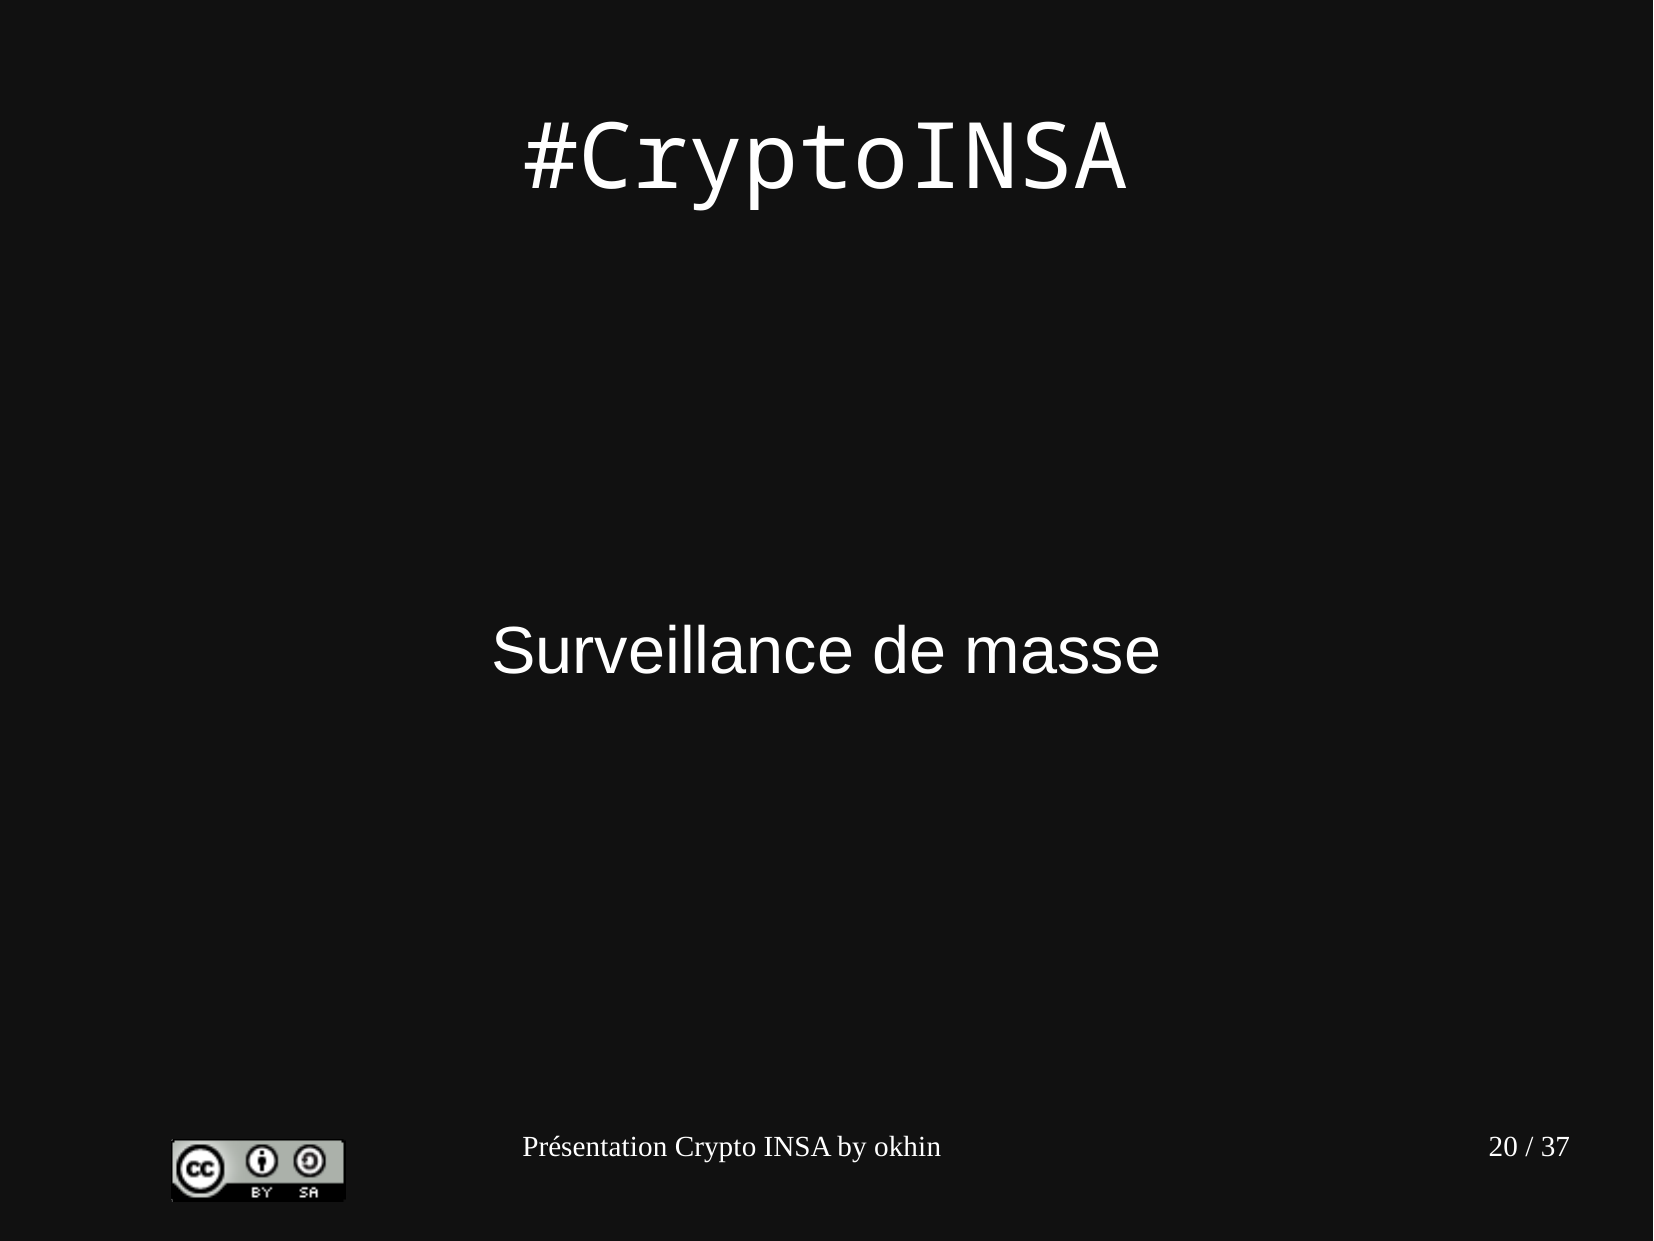

# #CryptoINSA
Surveillance de masse
Présentation Crypto INSA by okhin
20